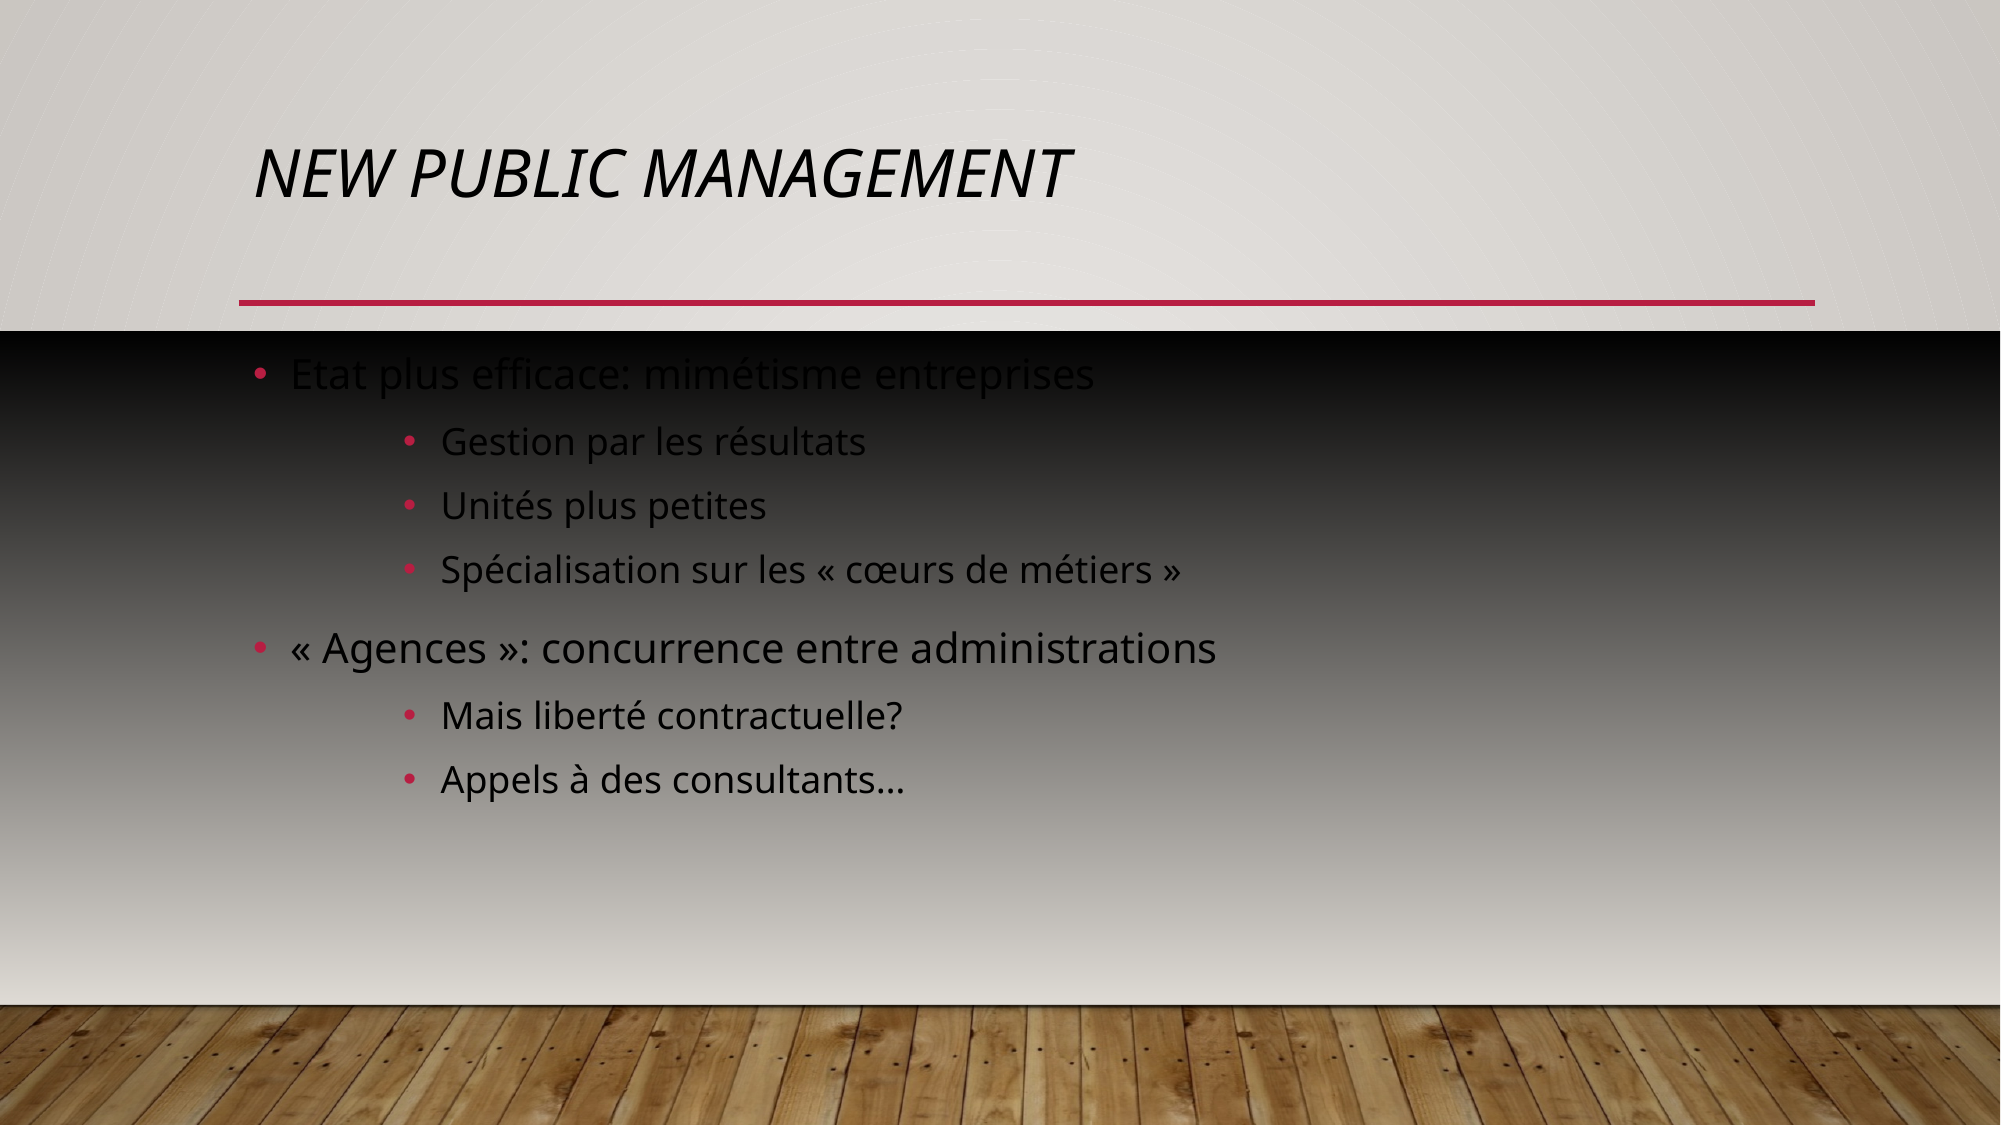

# New public management
Etat plus efficace: mimétisme entreprises
Gestion par les résultats
Unités plus petites
Spécialisation sur les « cœurs de métiers »
« Agences »: concurrence entre administrations
Mais liberté contractuelle?
Appels à des consultants…